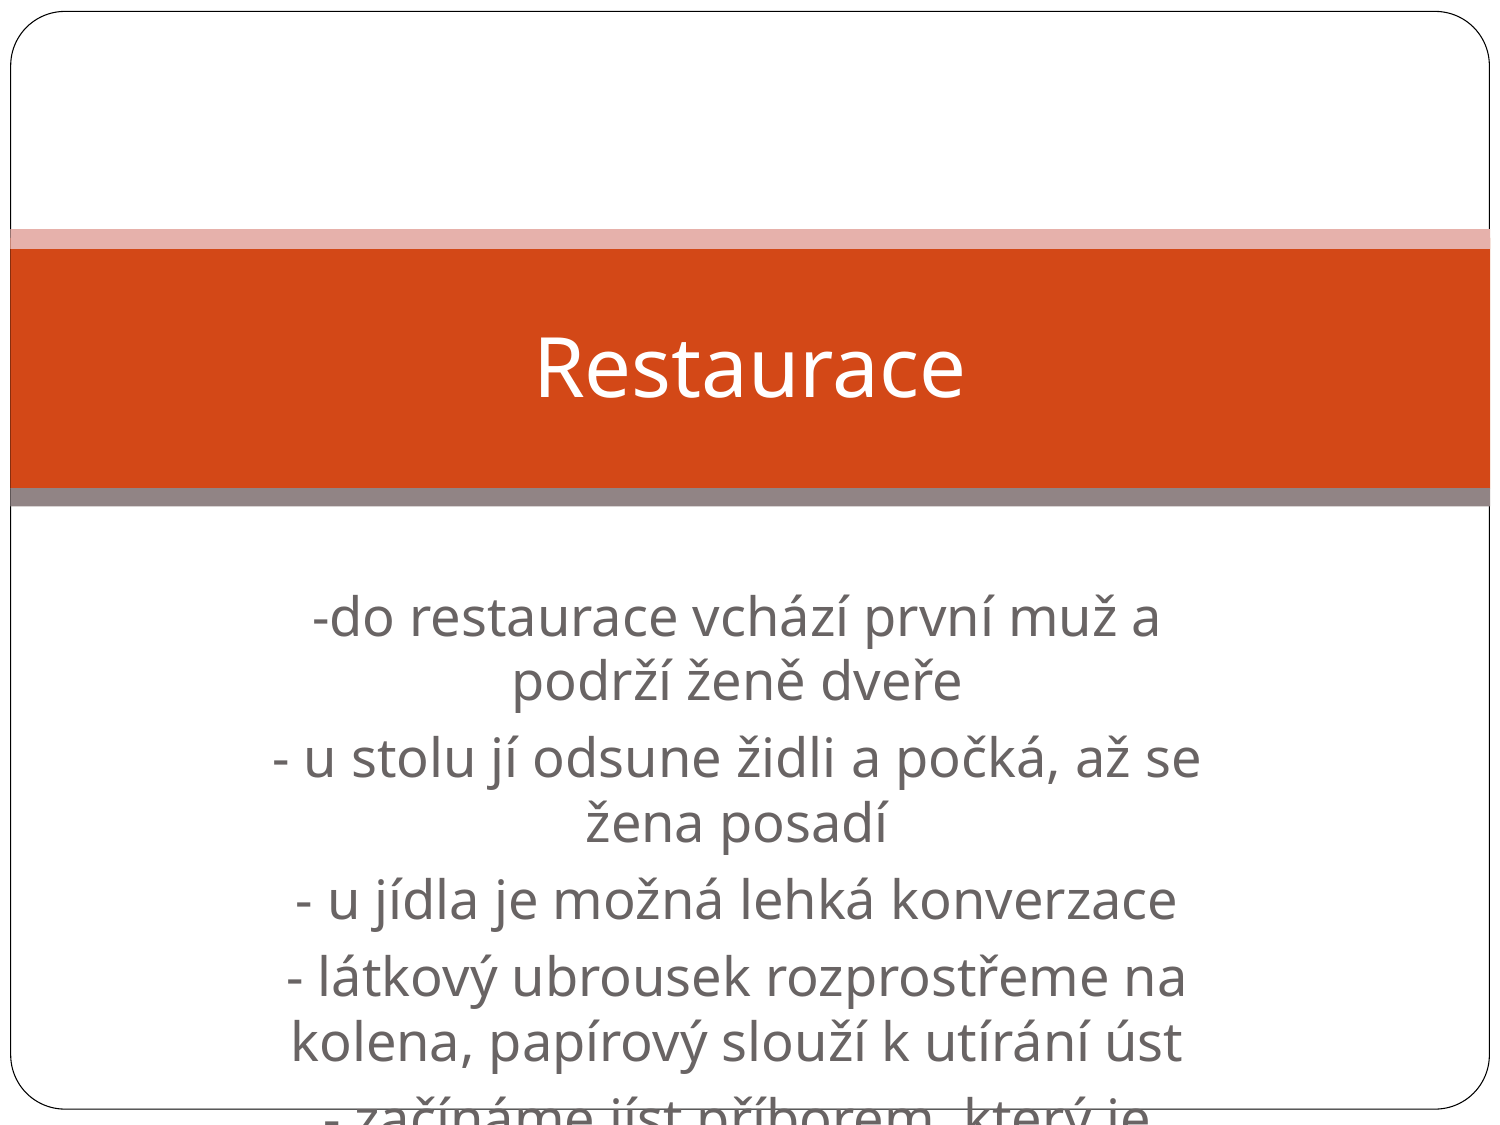

# Restaurace
-do restaurace vchází první muž a podrží ženě dveře
- u stolu jí odsune židli a počká, až se žena posadí
- u jídla je možná lehká konverzace
- látkový ubrousek rozprostřeme na kolena, papírový slouží k utírání úst
- začínáme jíst příborem, který je nejdále od talíře